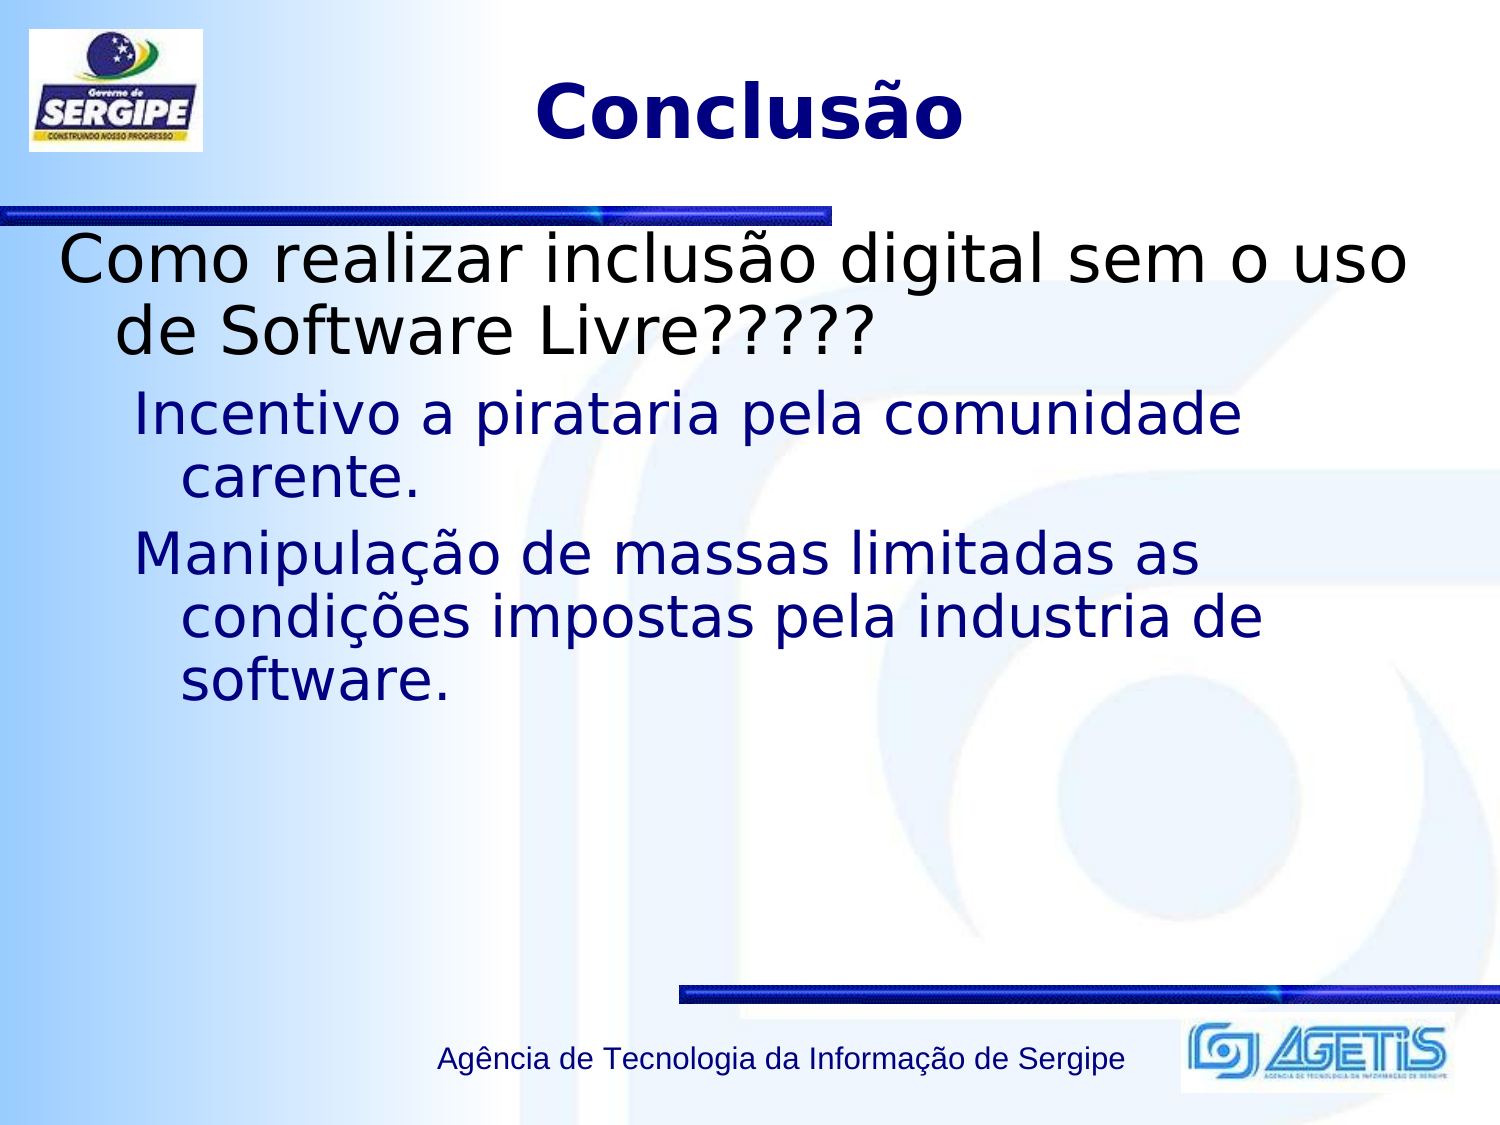

# Conclusão
Como realizar inclusão digital sem o uso de Software Livre?????
Incentivo a pirataria pela comunidade carente.
Manipulação de massas limitadas as condições impostas pela industria de software.
Agência de Tecnologia da Informação de Sergipe